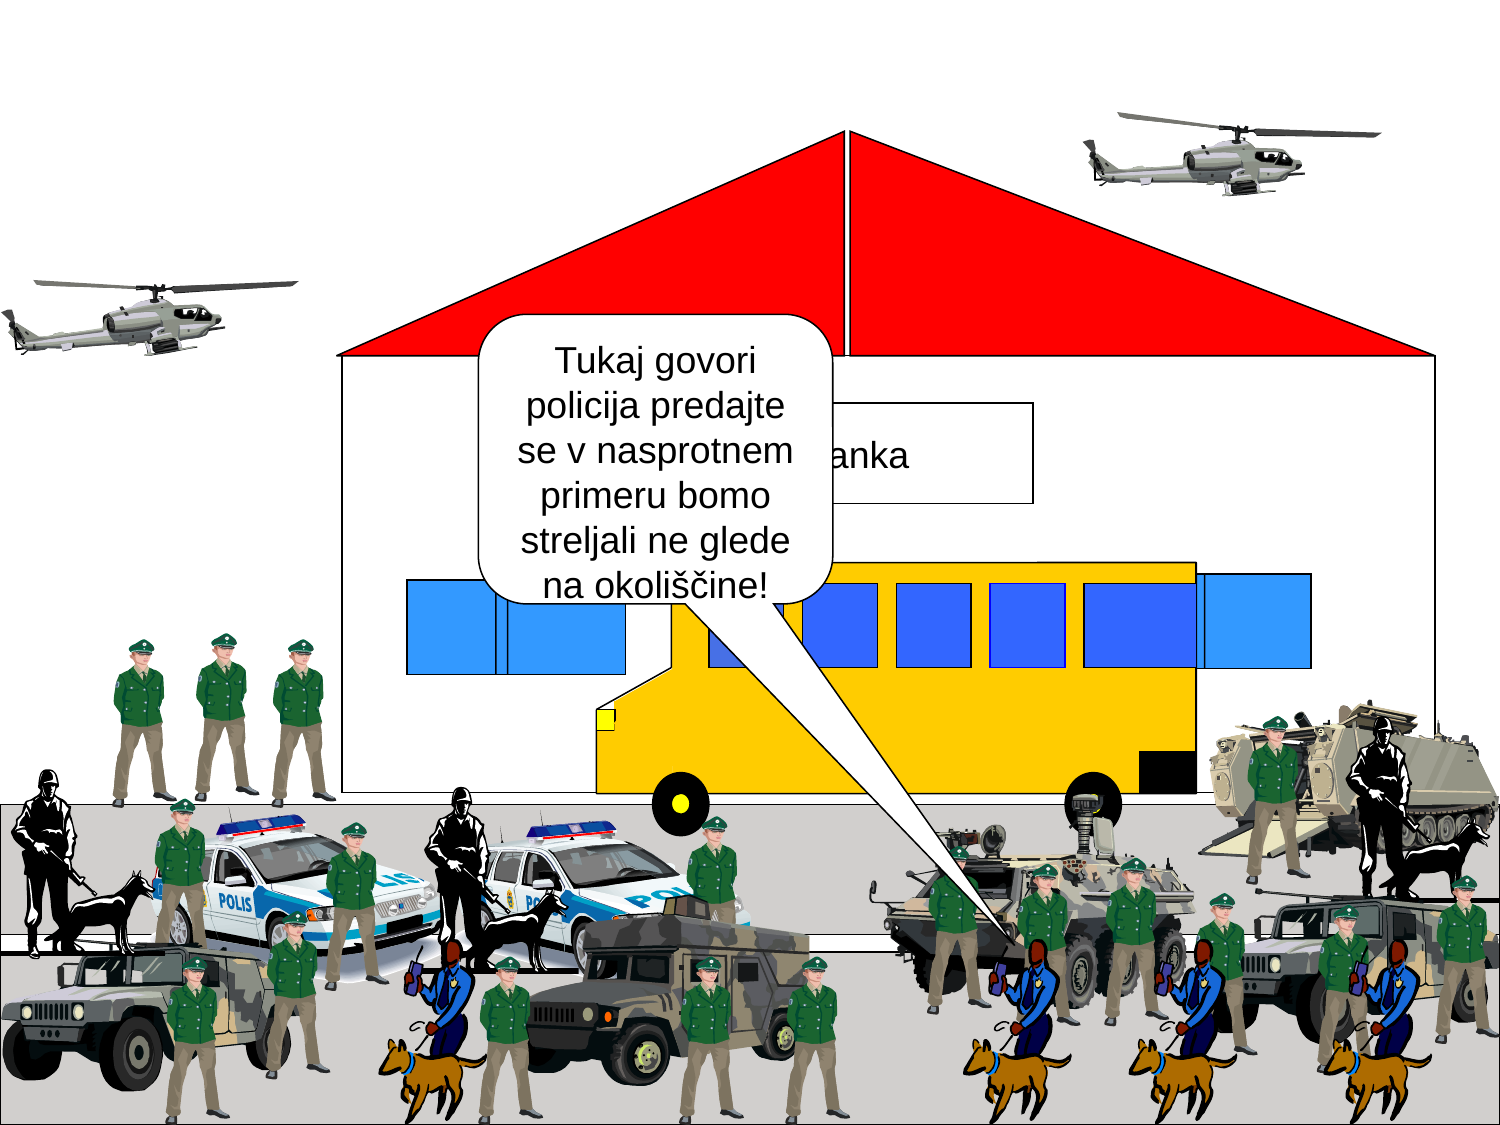

Banka
Tukaj govori policija predajte se v nasprotnem primeru bomo streljali ne glede na okoliščine!